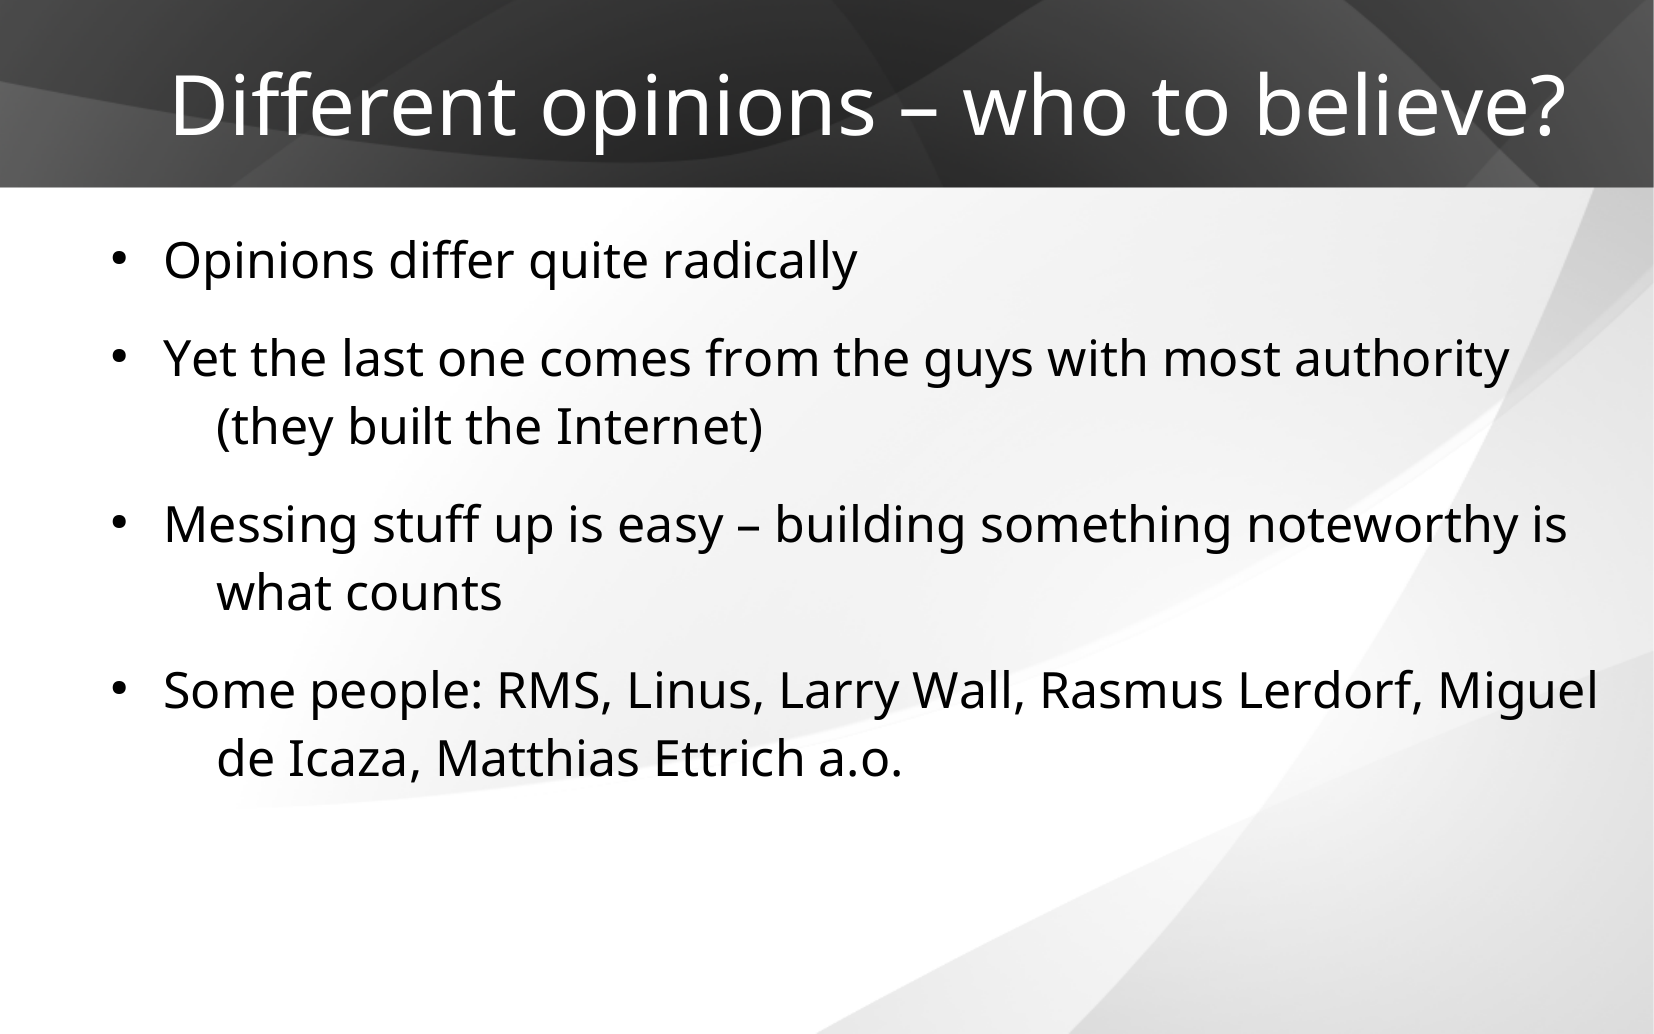

# Different opinions – who to believe?
Opinions differ quite radically
Yet the last one comes from the guys with most authority (they built the Internet)
Messing stuff up is easy – building something noteworthy is what counts
Some people: RMS, Linus, Larry Wall, Rasmus Lerdorf, Miguel de Icaza, Matthias Ettrich a.o.